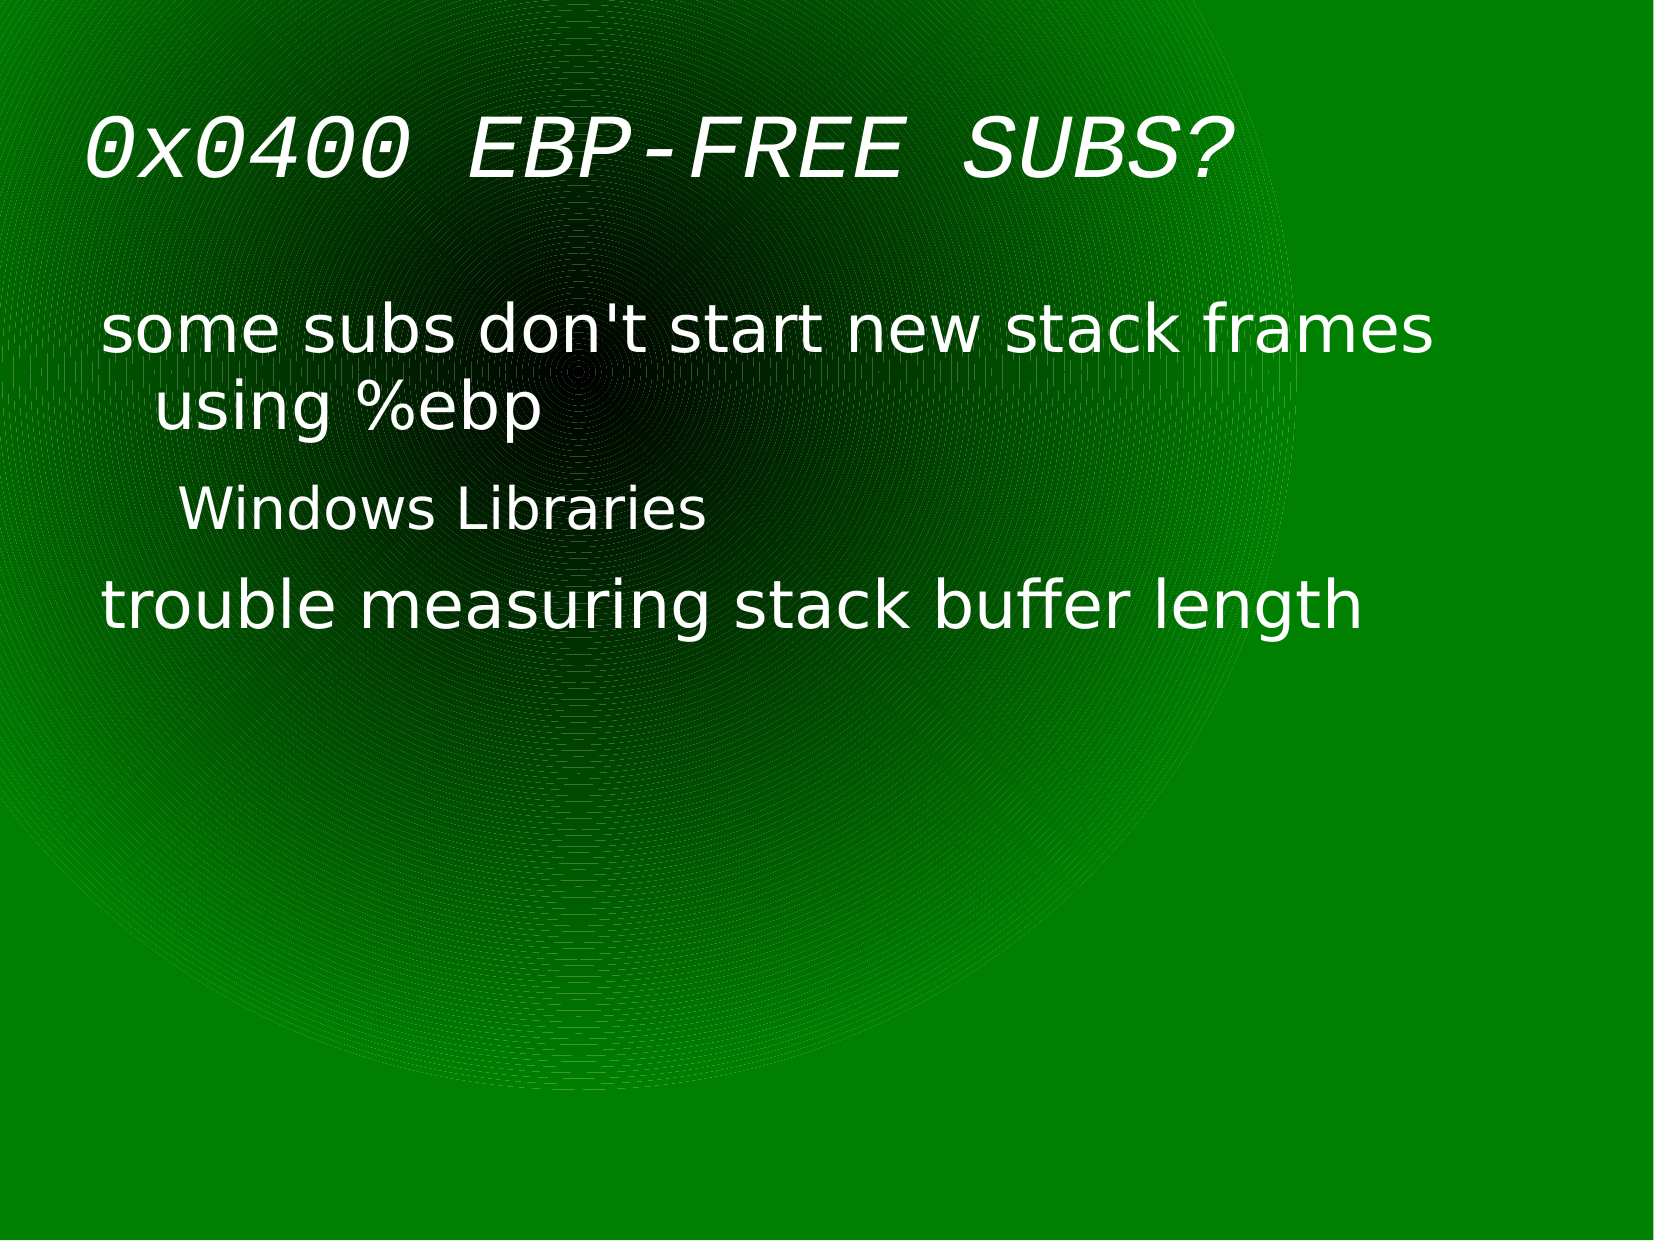

# 0x0400 EBP-FREE SUBS?
some subs don't start new stack frames using %ebp
Windows Libraries
trouble measuring stack buffer length